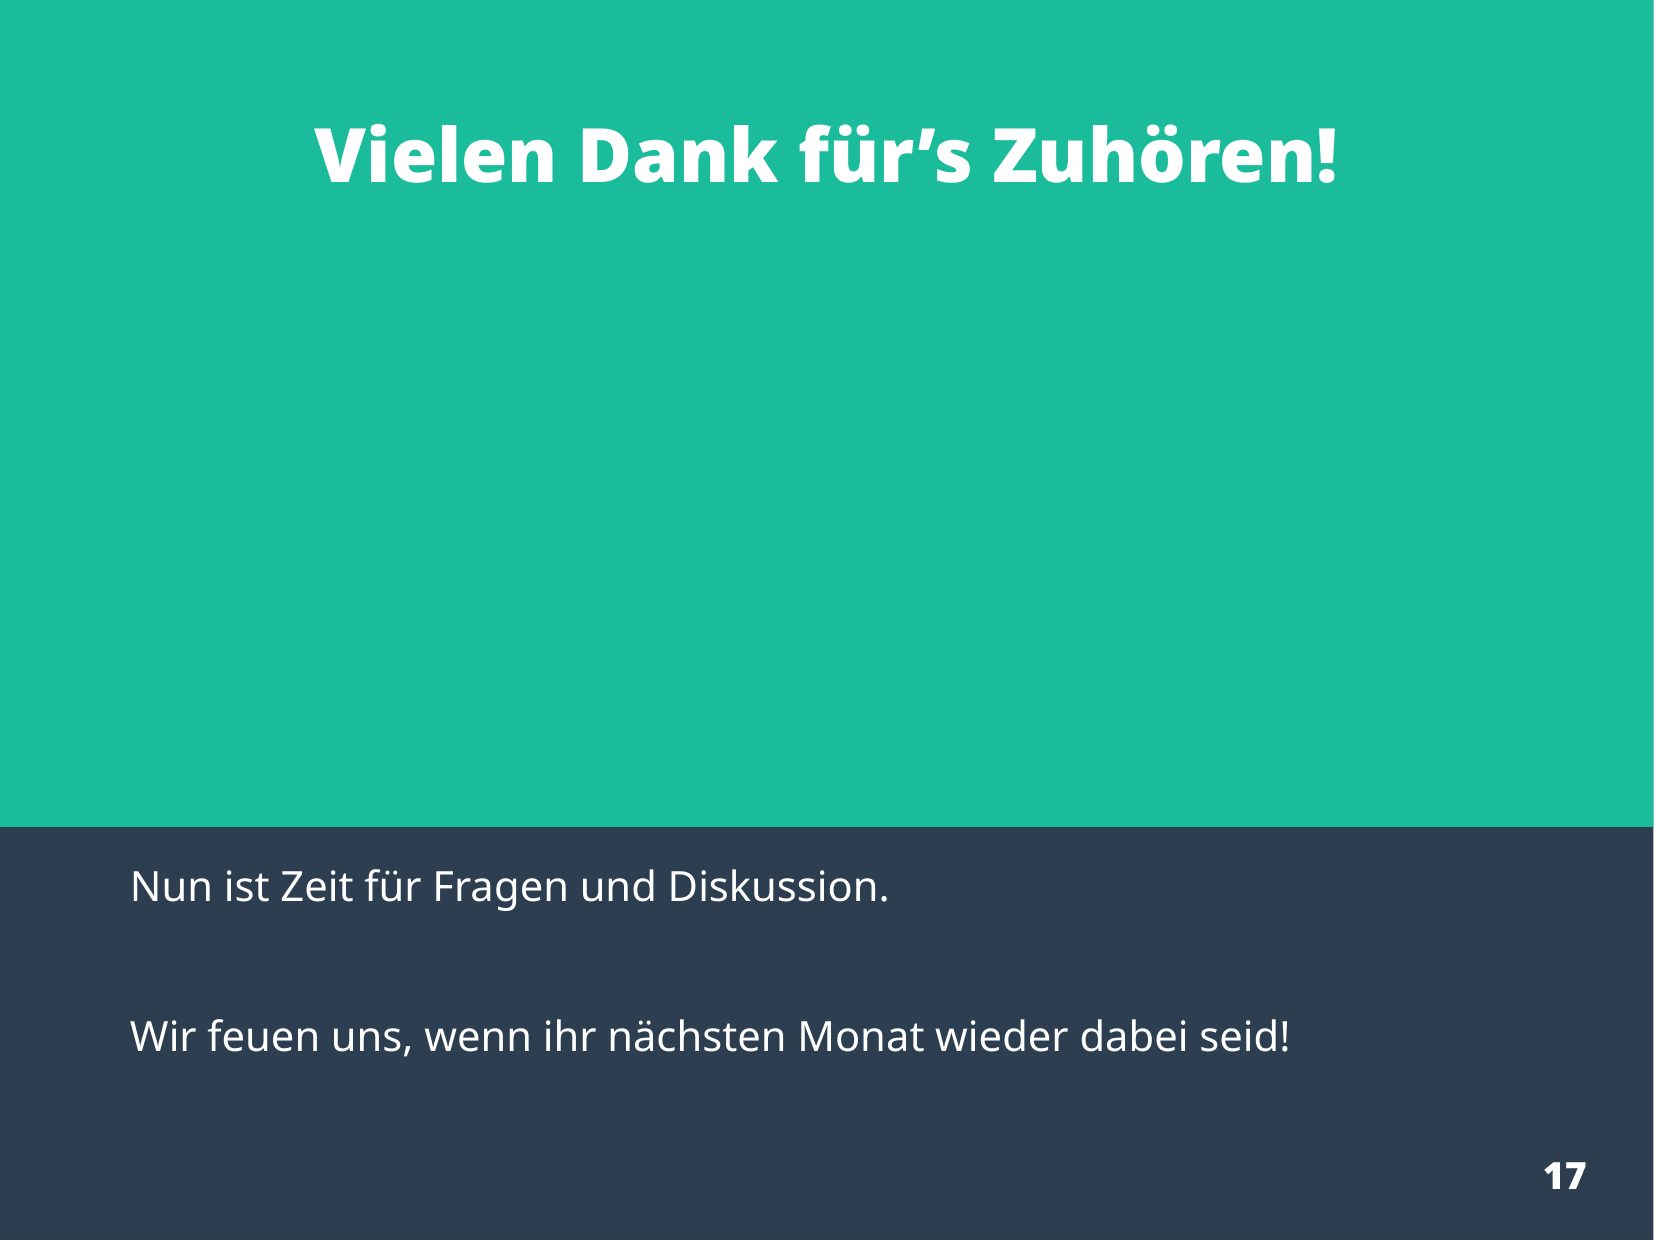

# Vielen Dank für’s Zuhören!
Nun ist Zeit für Fragen und Diskussion.
Wir feuen uns, wenn ihr nächsten Monat wieder dabei seid!
17